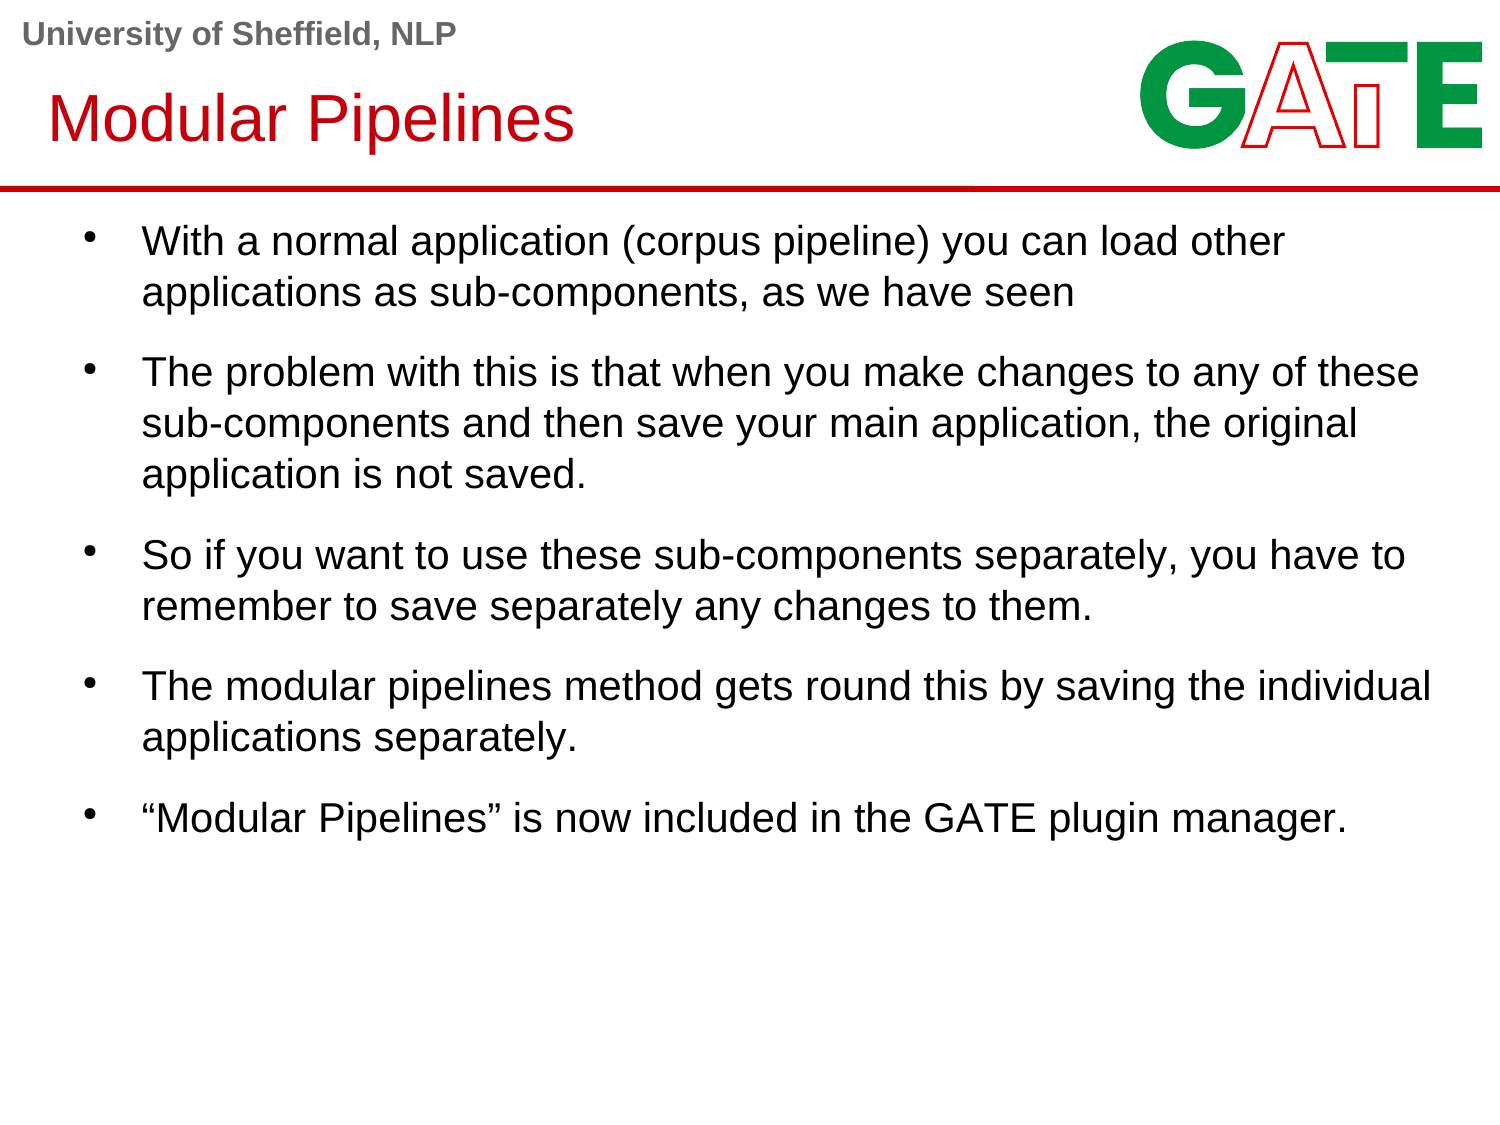

# Modular Pipelines
With a normal application (corpus pipeline) you can load other applications as sub-components, as we have seen
The problem with this is that when you make changes to any of these sub-components and then save your main application, the original application is not saved.
So if you want to use these sub-components separately, you have to remember to save separately any changes to them.
The modular pipelines method gets round this by saving the individual applications separately.
“Modular Pipelines” is now included in the GATE plugin manager.